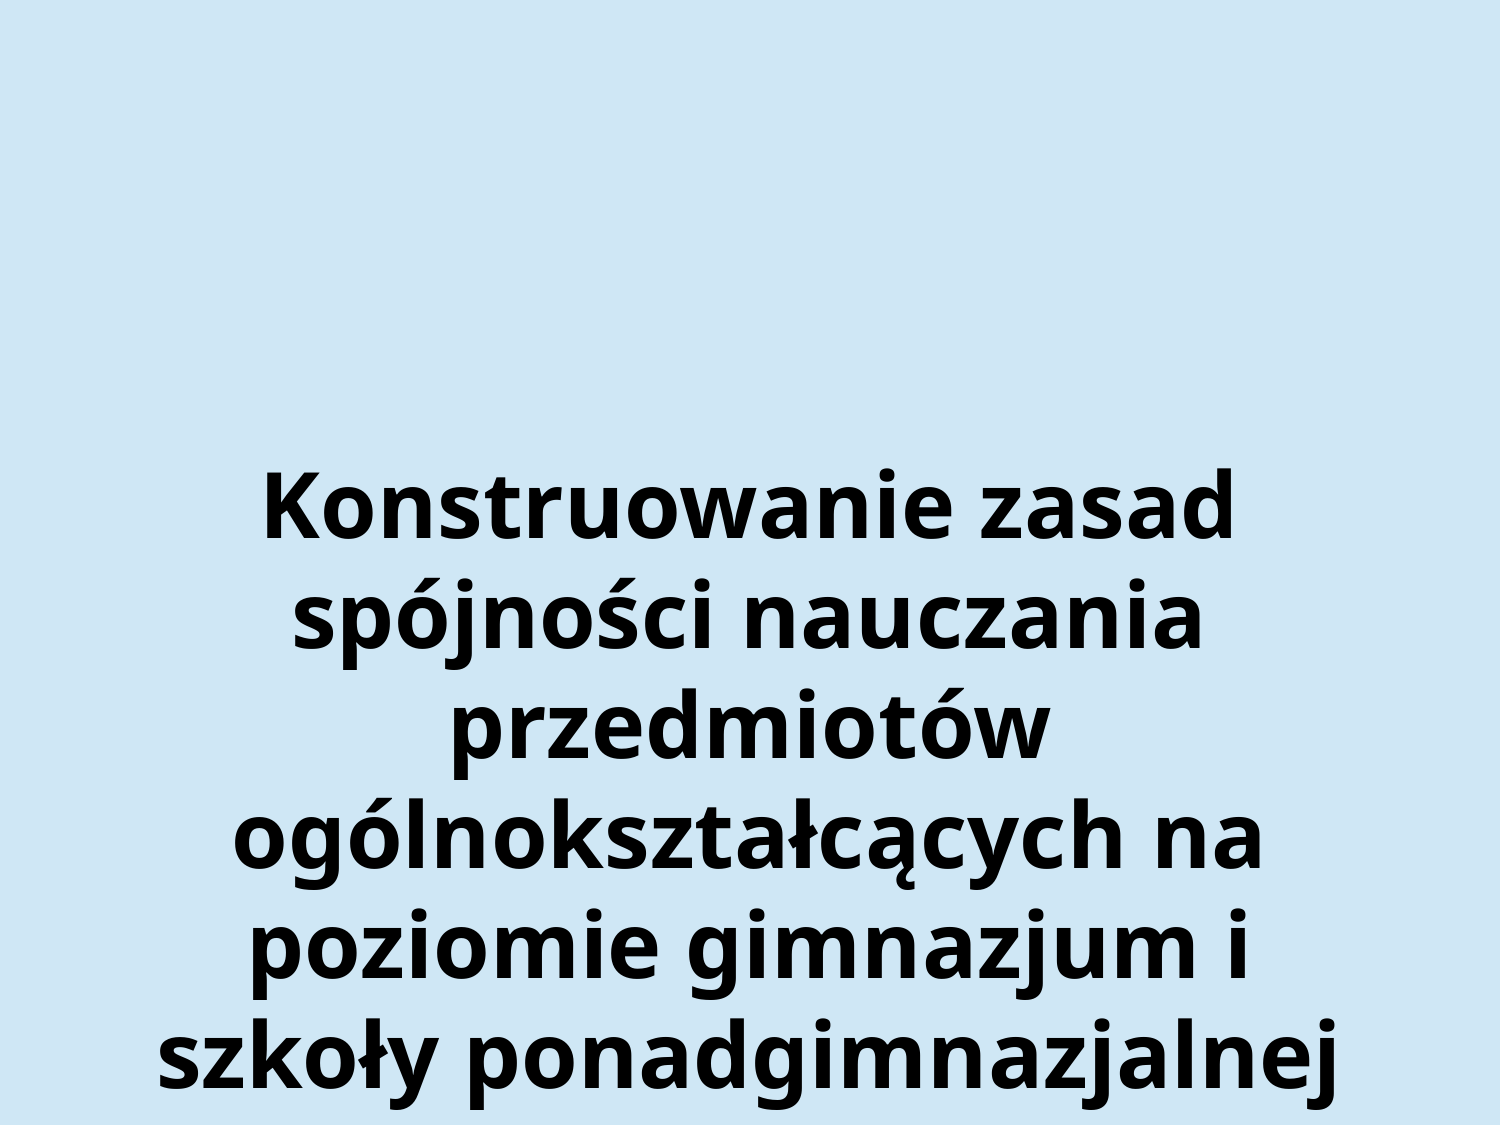

# Konstruowanie zasad spójności nauczania przedmiotów ogólnokształcących na poziomie gimnazjum i szkoły ponadgimnazjalnej